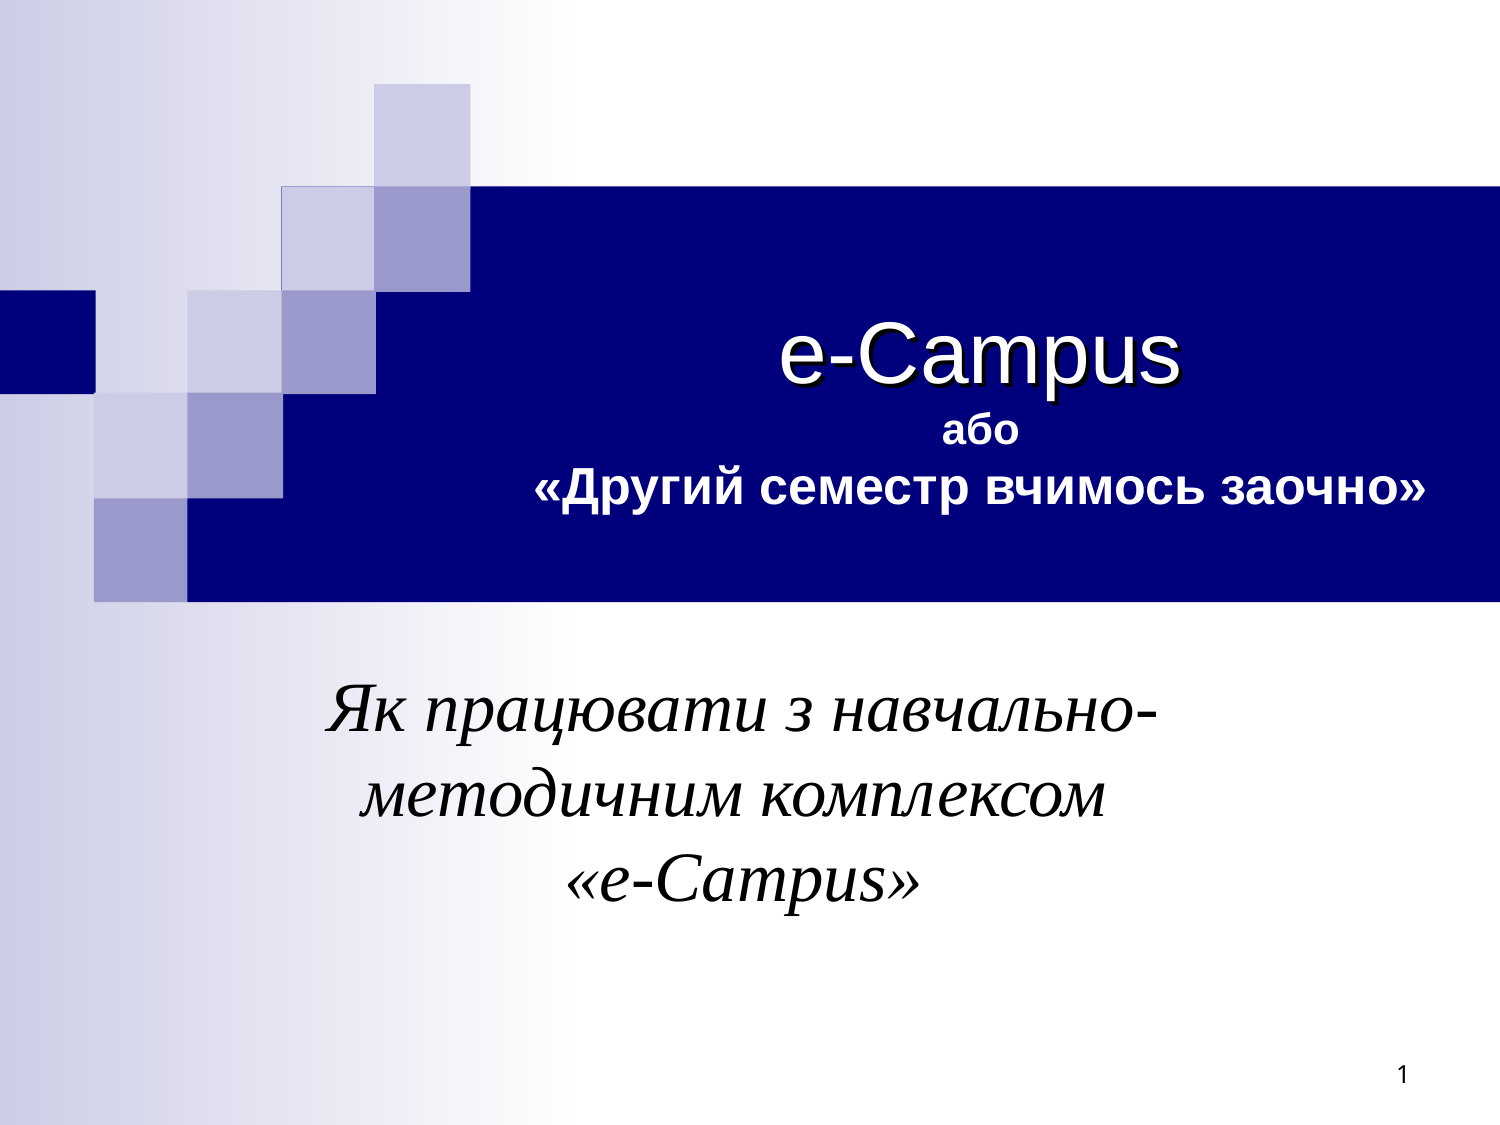

# e-Сampus або «Другий семестр вчимось заочно»
Як працювати з навчально-методичним комплексом
«e-Campus»
1